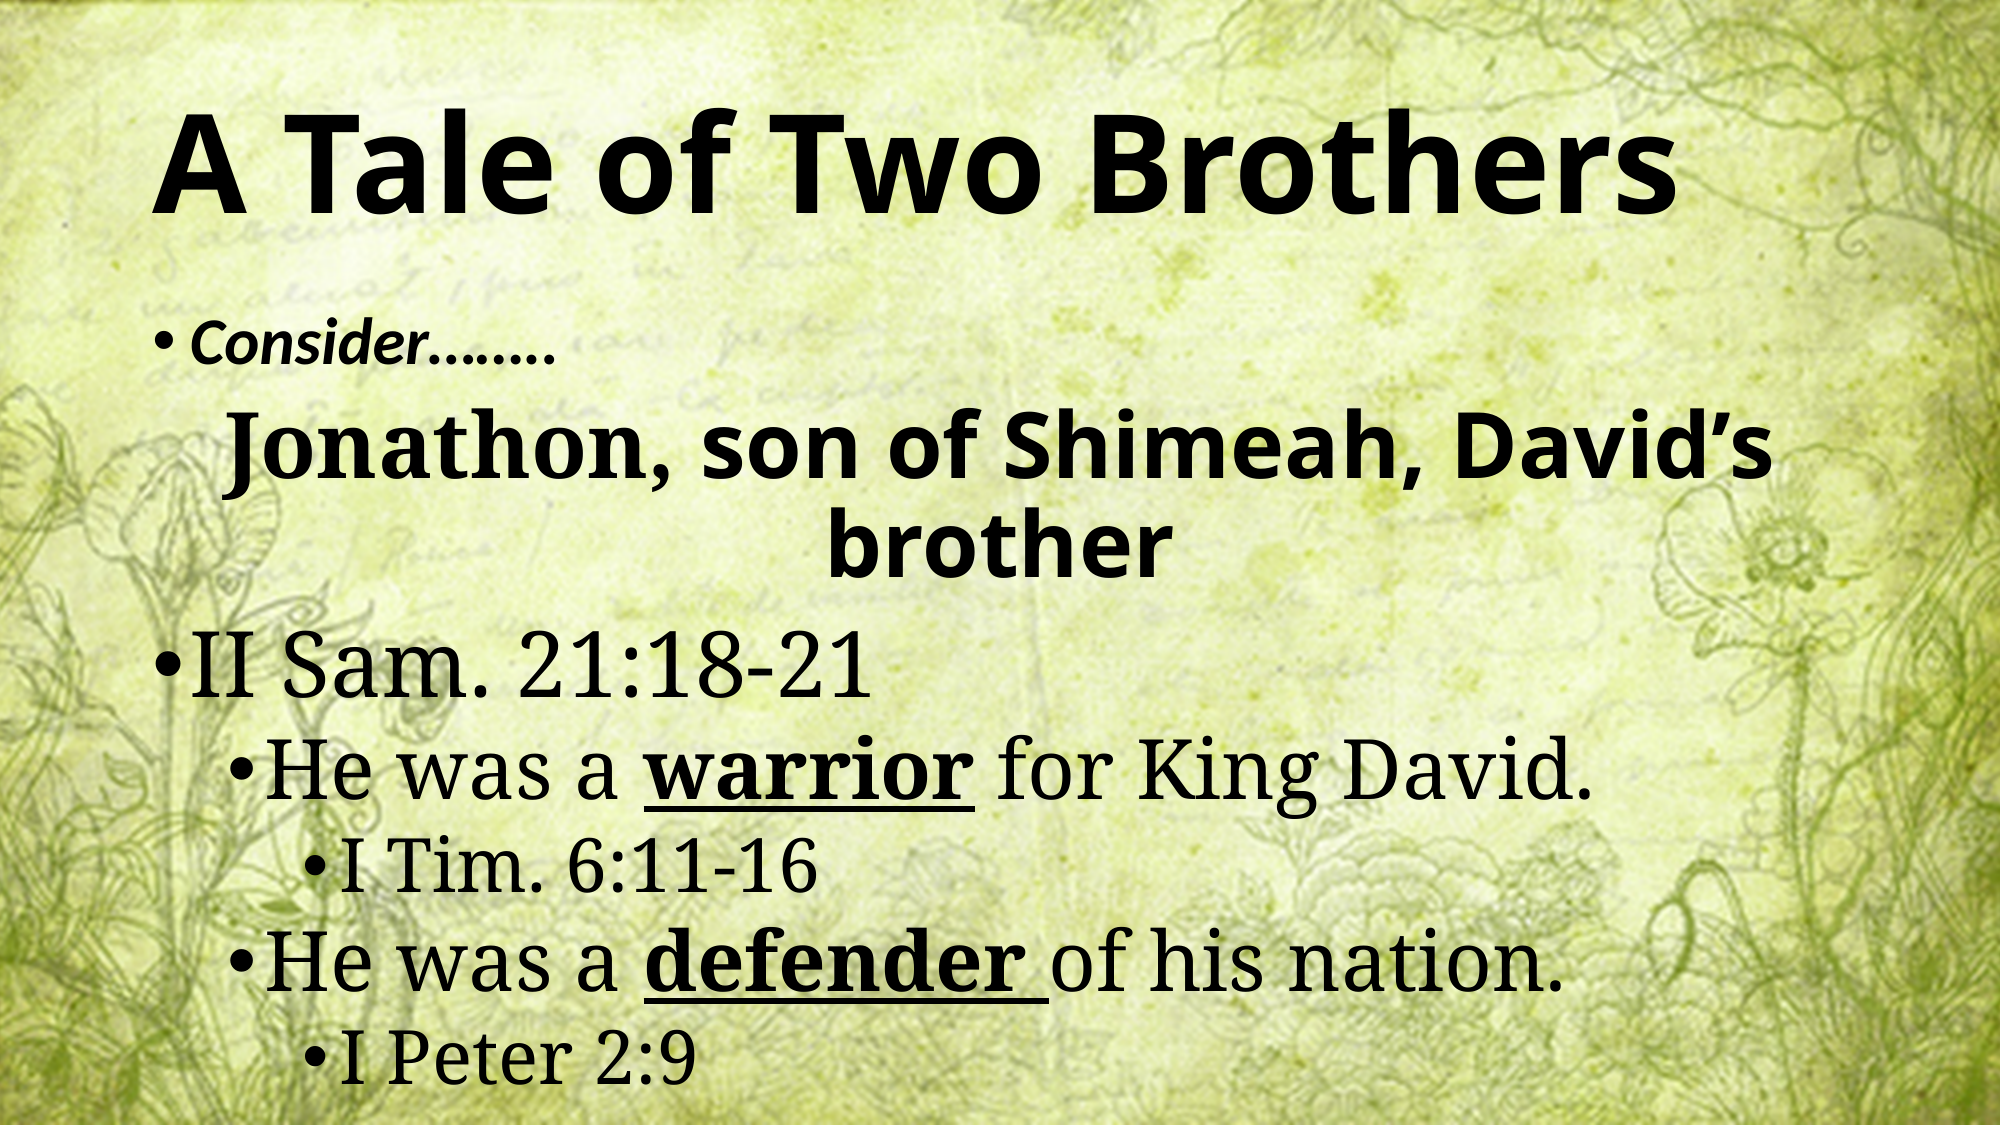

# A Tale of Two Brothers
Consider……..
Jonathon, son of Shimeah, David’s brother
II Sam. 21:18-21
He was a warrior for King David.
I Tim. 6:11-16
He was a defender of his nation.
I Peter 2:9